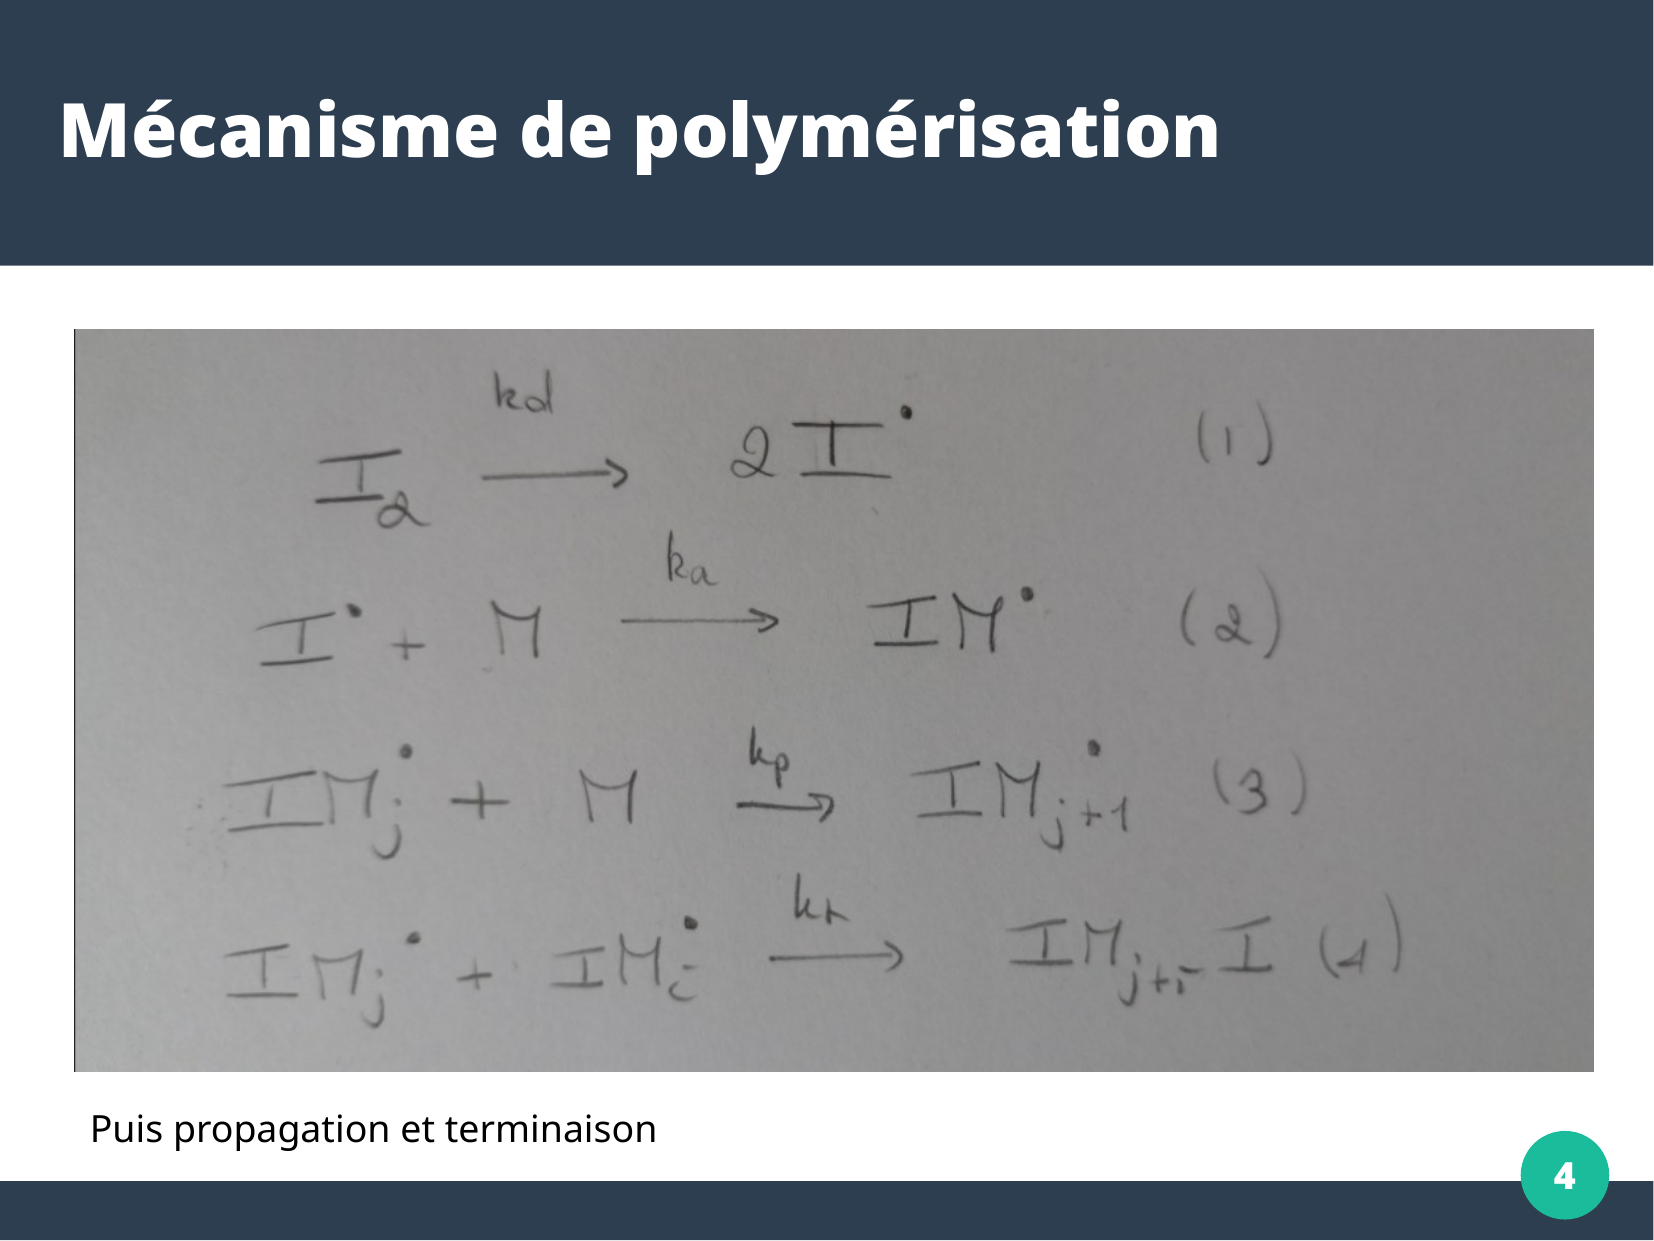

# Mécanisme de polymérisation
Puis propagation et terminaison
4